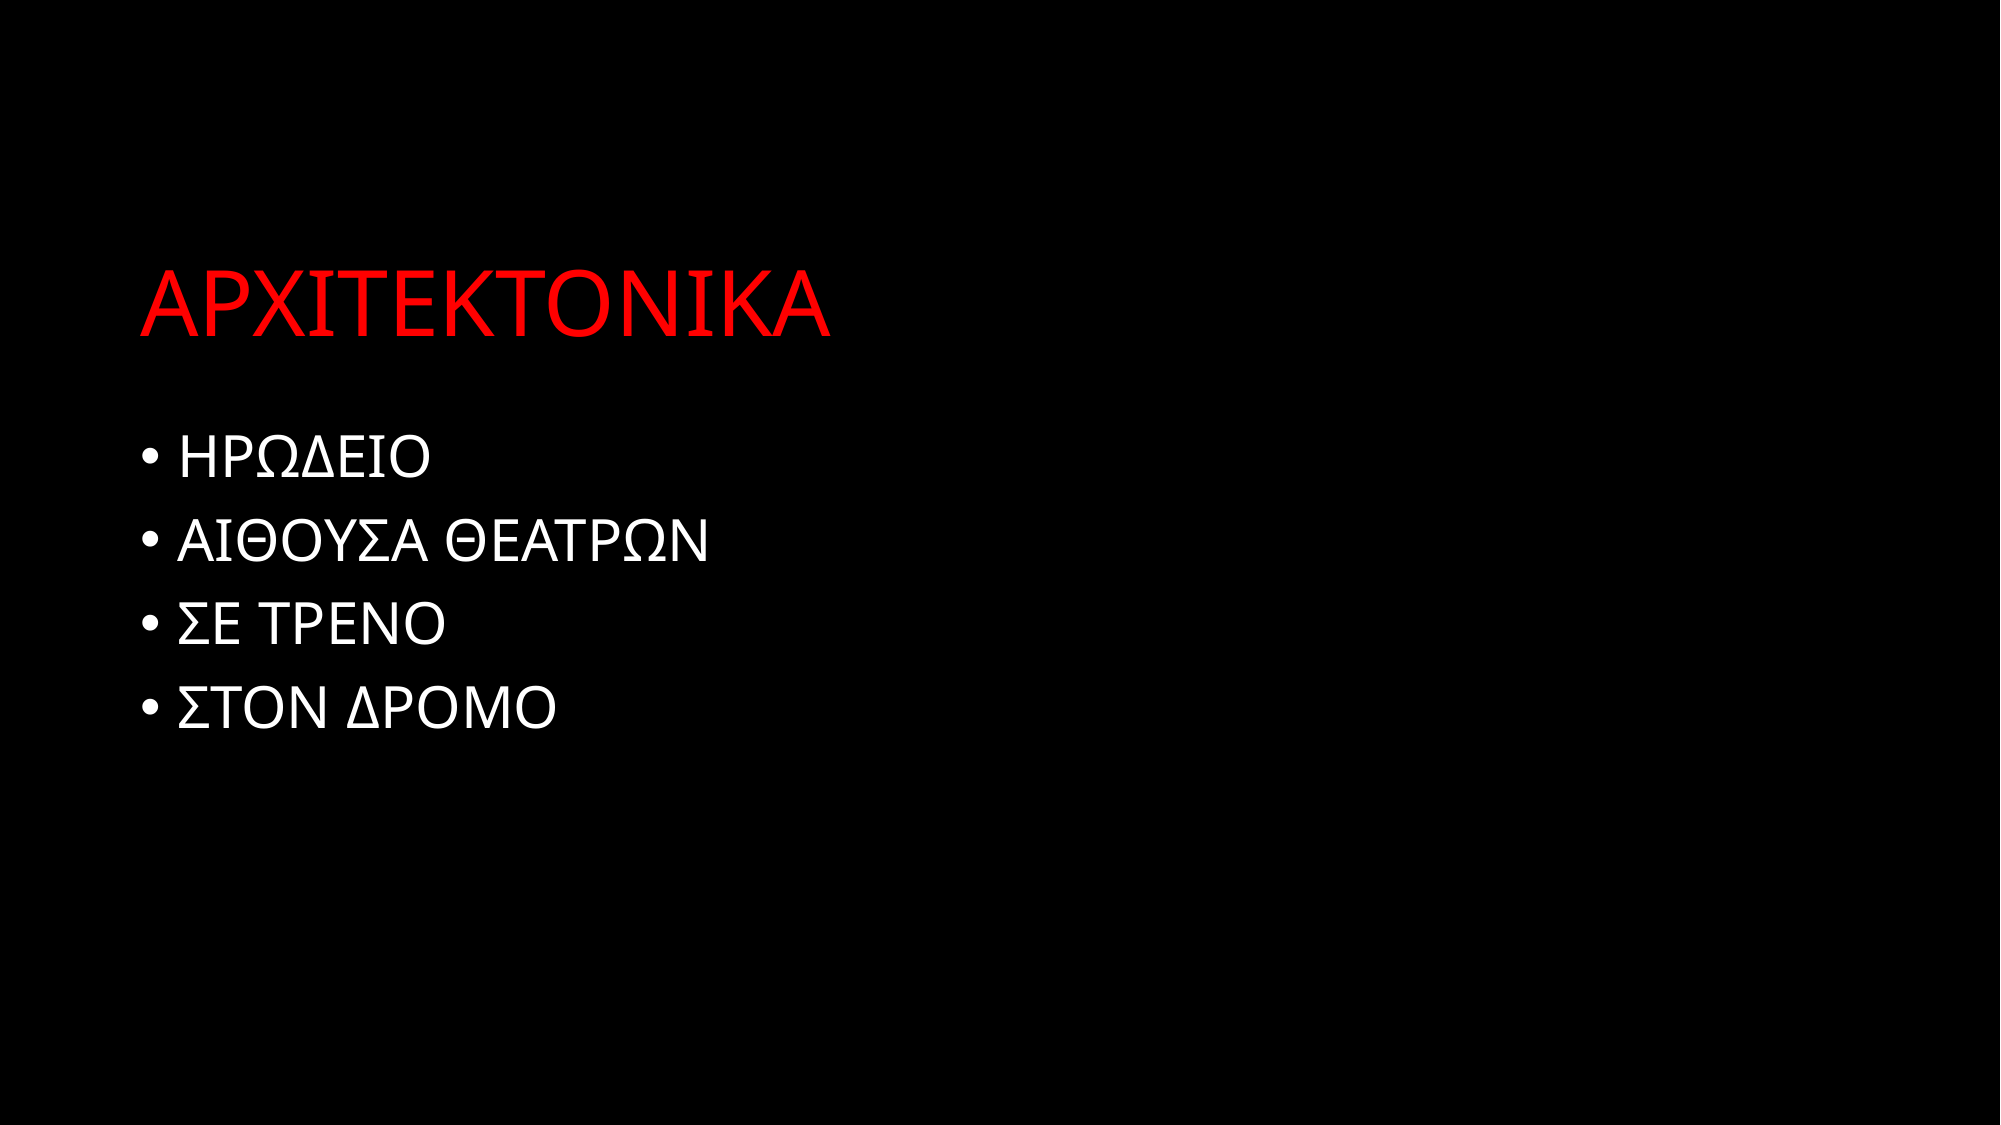

# ΑΡΧΙΤΕΚΤΟΝΙΚΑ
ΗΡΩΔΕΙΟ
ΑΙΘΟΥΣΑ ΘΕΑΤΡΩΝ
ΣΕ ΤΡΕΝΟ
ΣΤΟΝ ΔΡΟΜΟ